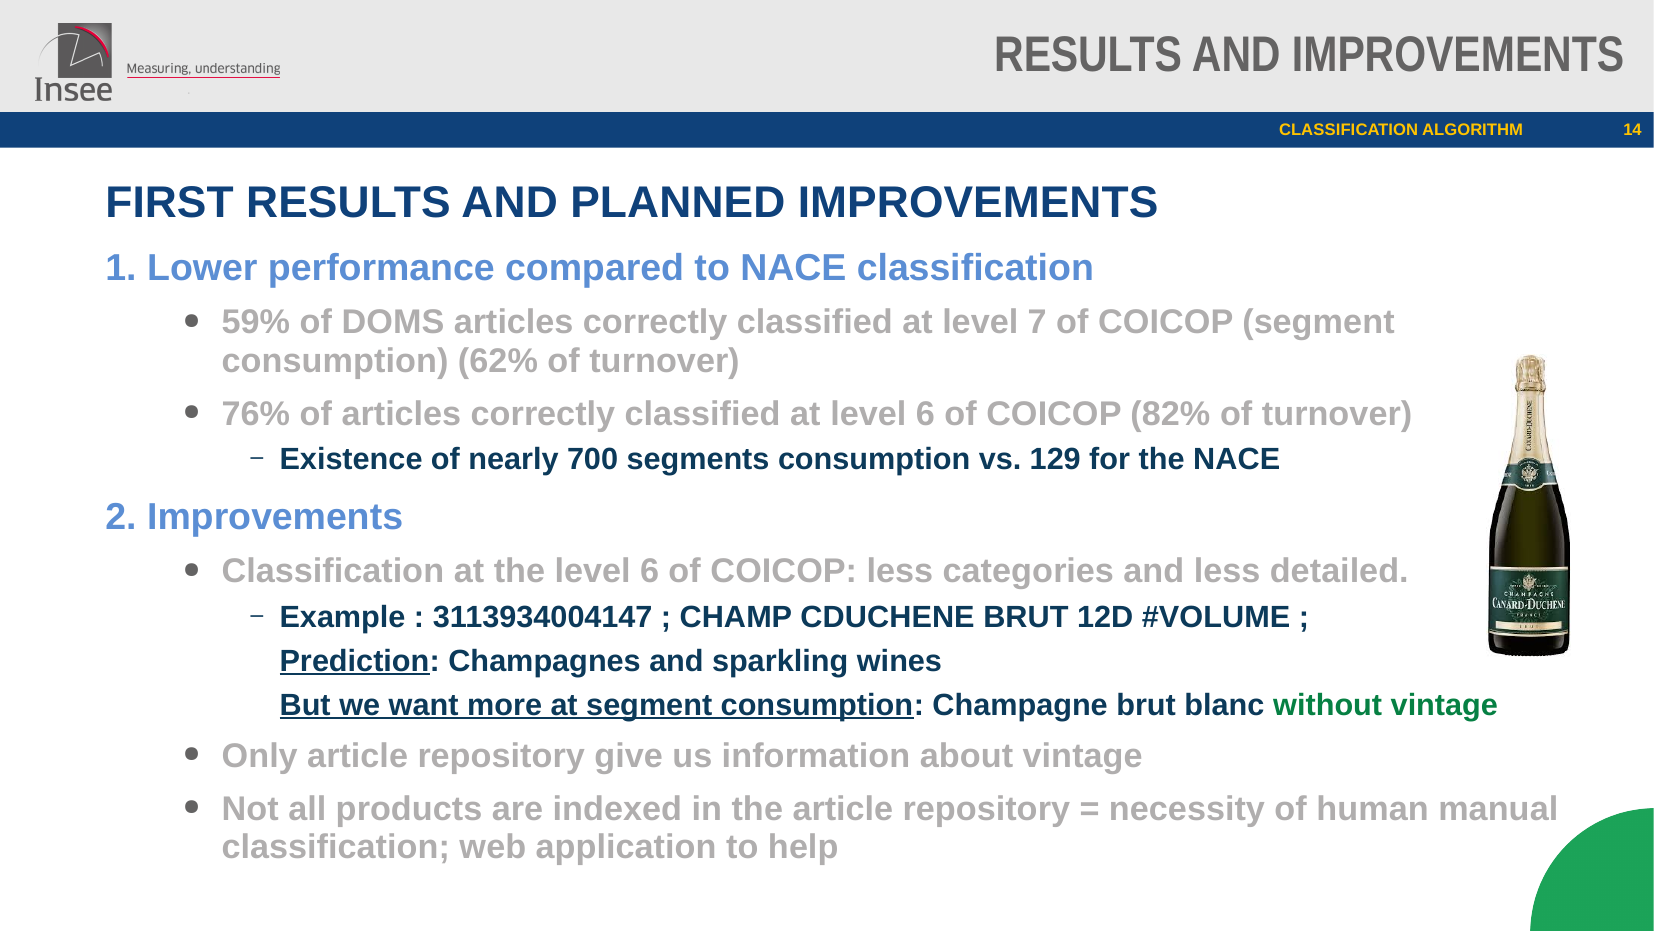

# Results and improvements
Classification algorithm
14
First results and planned improvements
1. Lower performance compared to NACE classification
59% of DOMS articles correctly classified at level 7 of COICOP (segment consumption) (62% of turnover)
76% of articles correctly classified at level 6 of COICOP (82% of turnover)
Existence of nearly 700 segments consumption vs. 129 for the NACE
2. Improvements
Classification at the level 6 of COICOP: less categories and less detailed.
Example : 3113934004147 ; CHAMP CDUCHENE BRUT 12D #VOLUME ;
Prediction: Champagnes and sparkling wines
But we want more at segment consumption: Champagne brut blanc without vintage
Only article repository give us information about vintage
Not all products are indexed in the article repository = necessity of human manual classification; web application to help